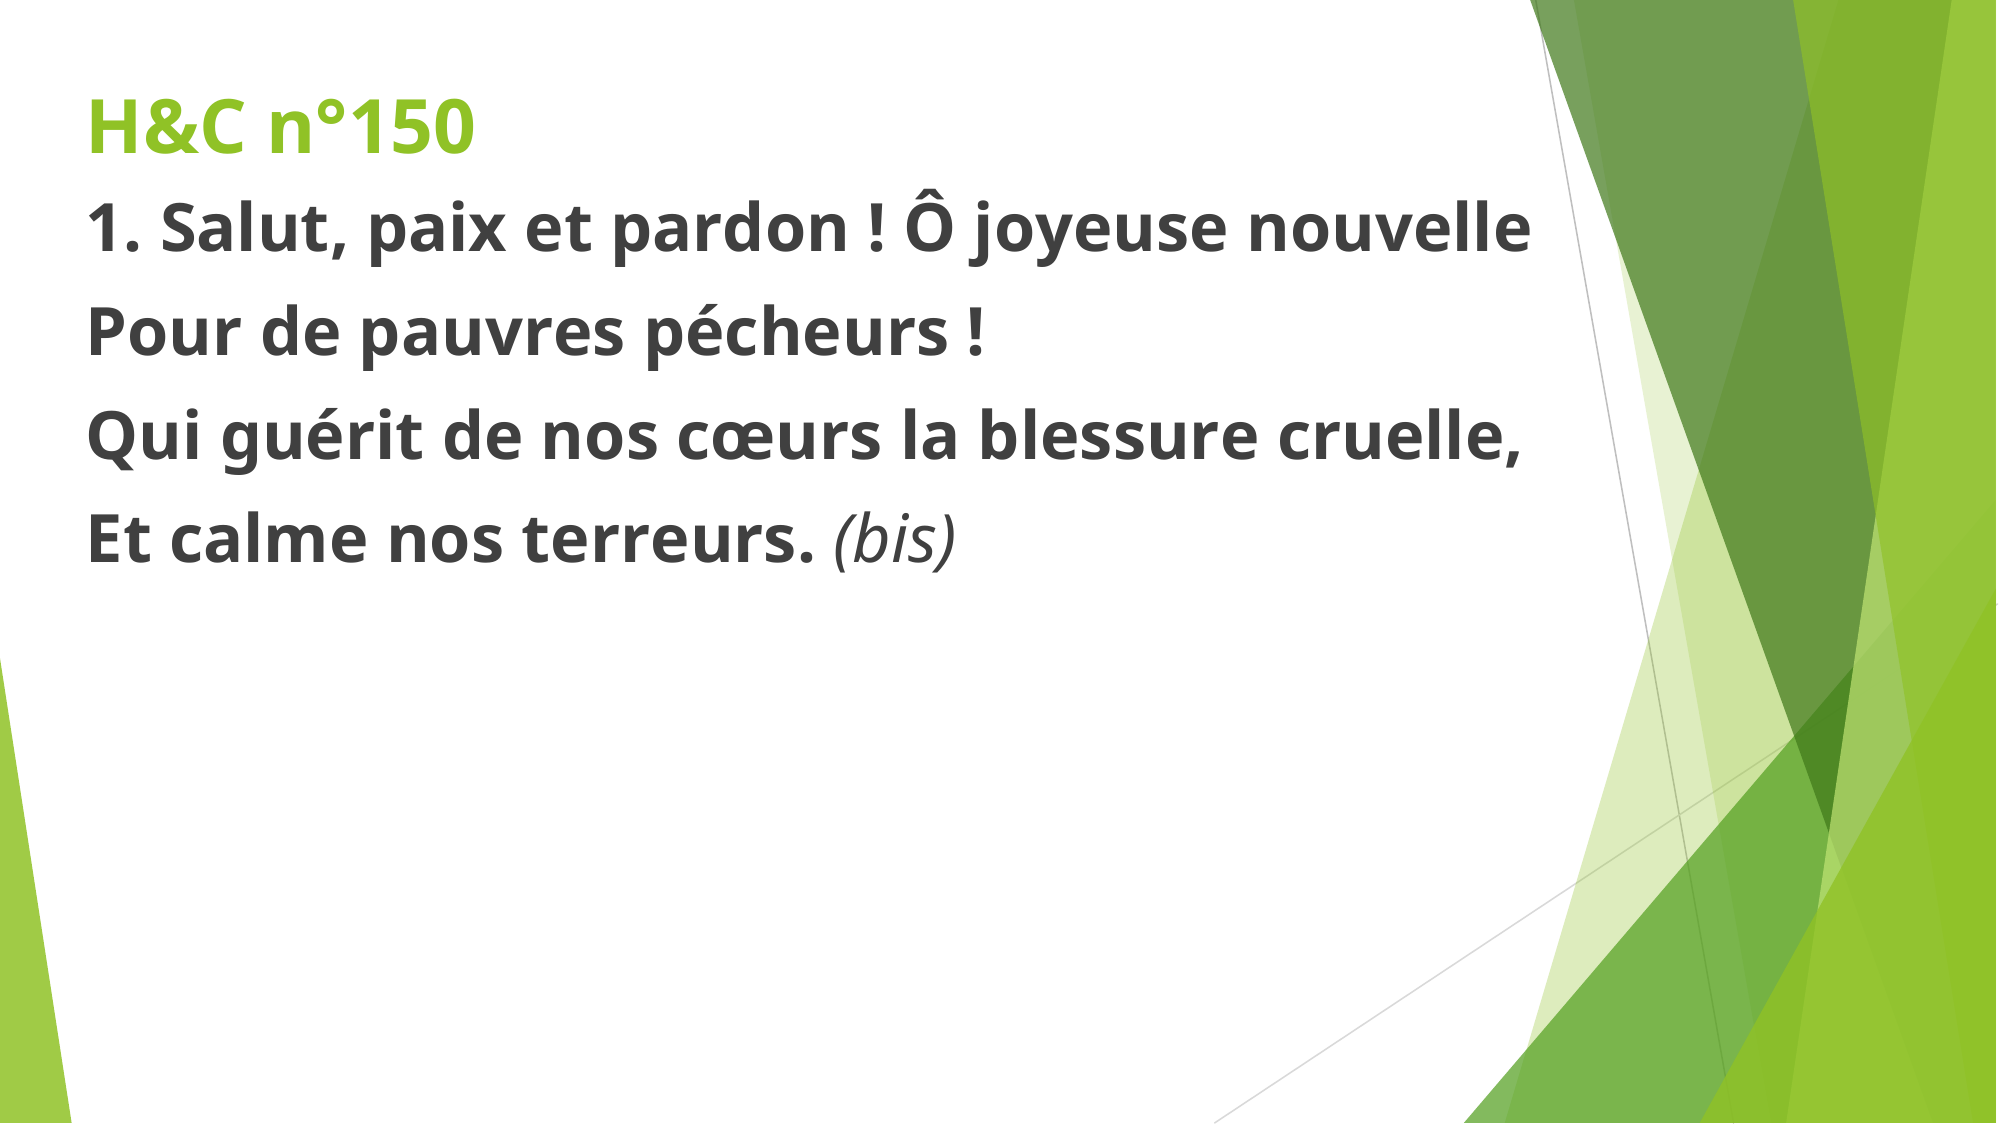

H&C n°150
1. Salut, paix et pardon ! Ô joyeuse nouvelle
Pour de pauvres pécheurs !
Qui guérit de nos cœurs la blessure cruelle,
Et calme nos terreurs. (bis)